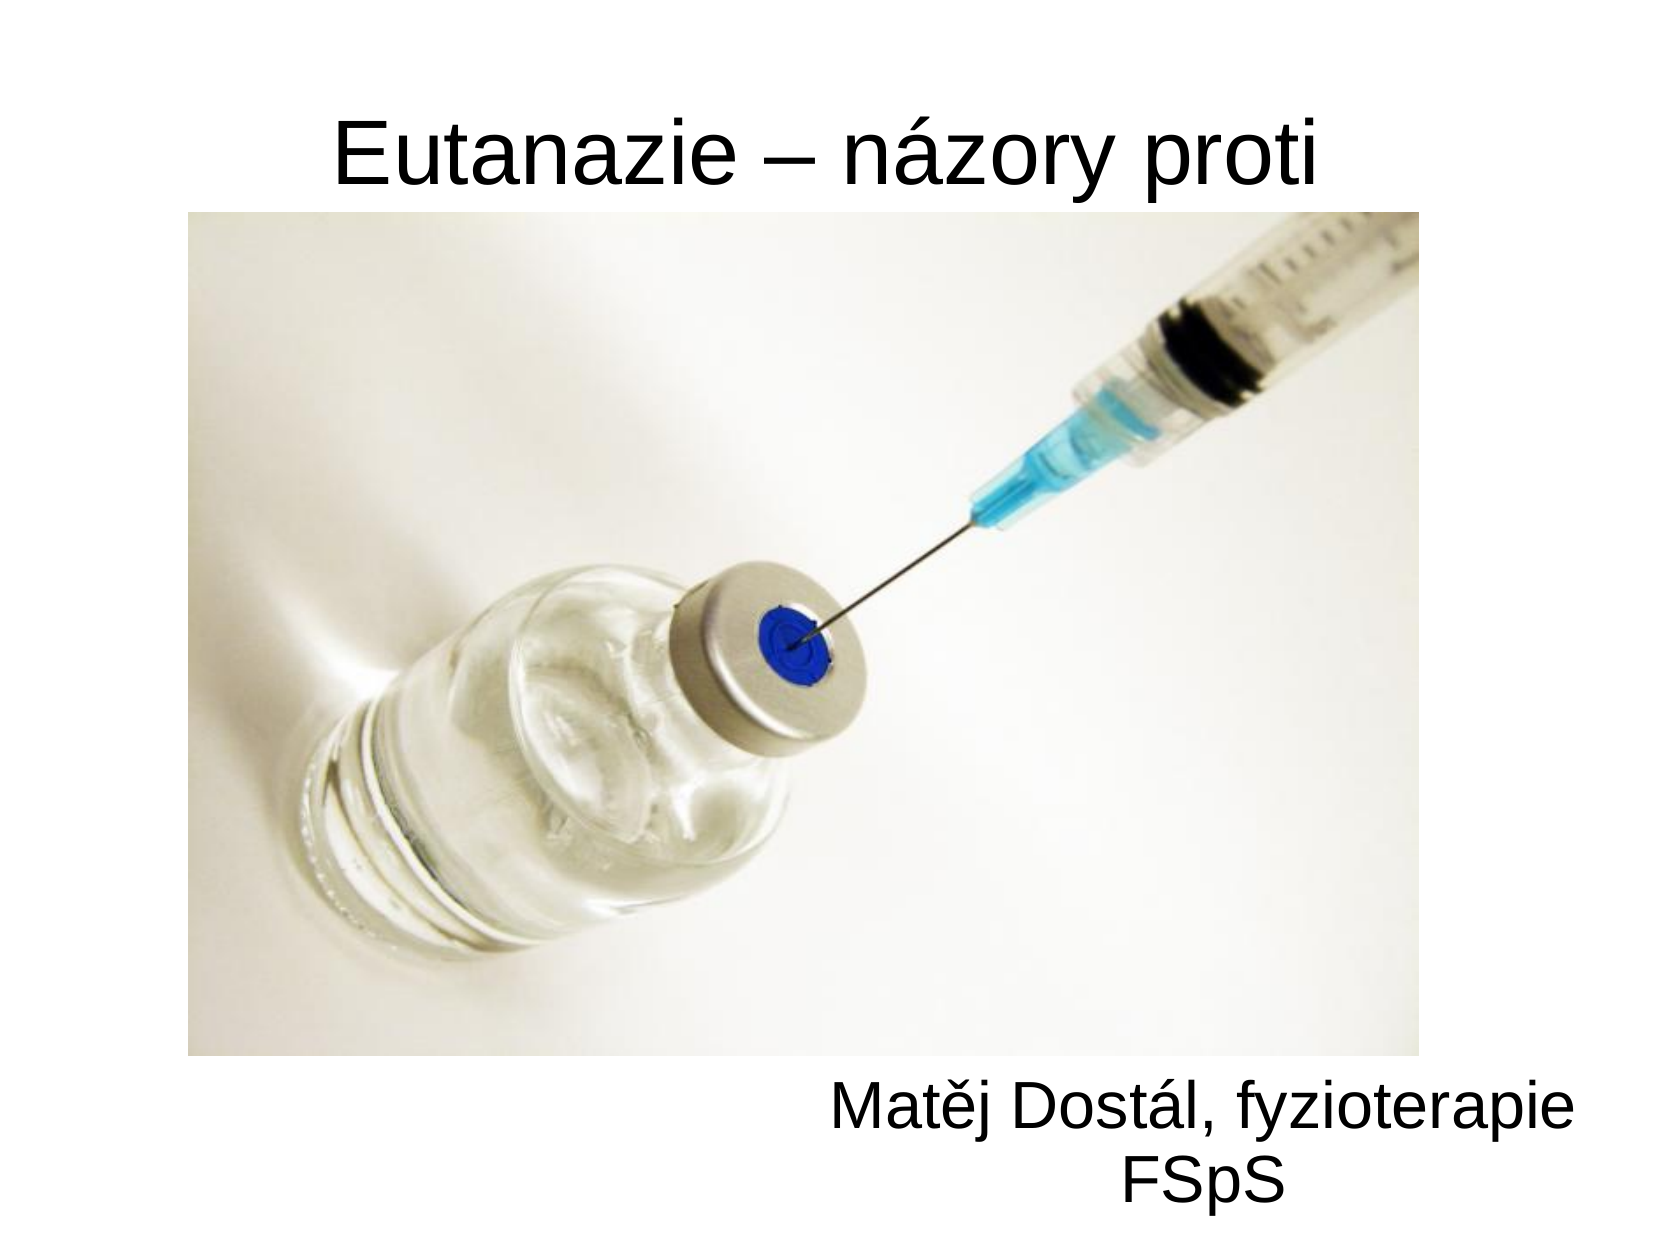

# Eutanazie – názory proti
Matěj Dostál, fyzioterapie FSpS